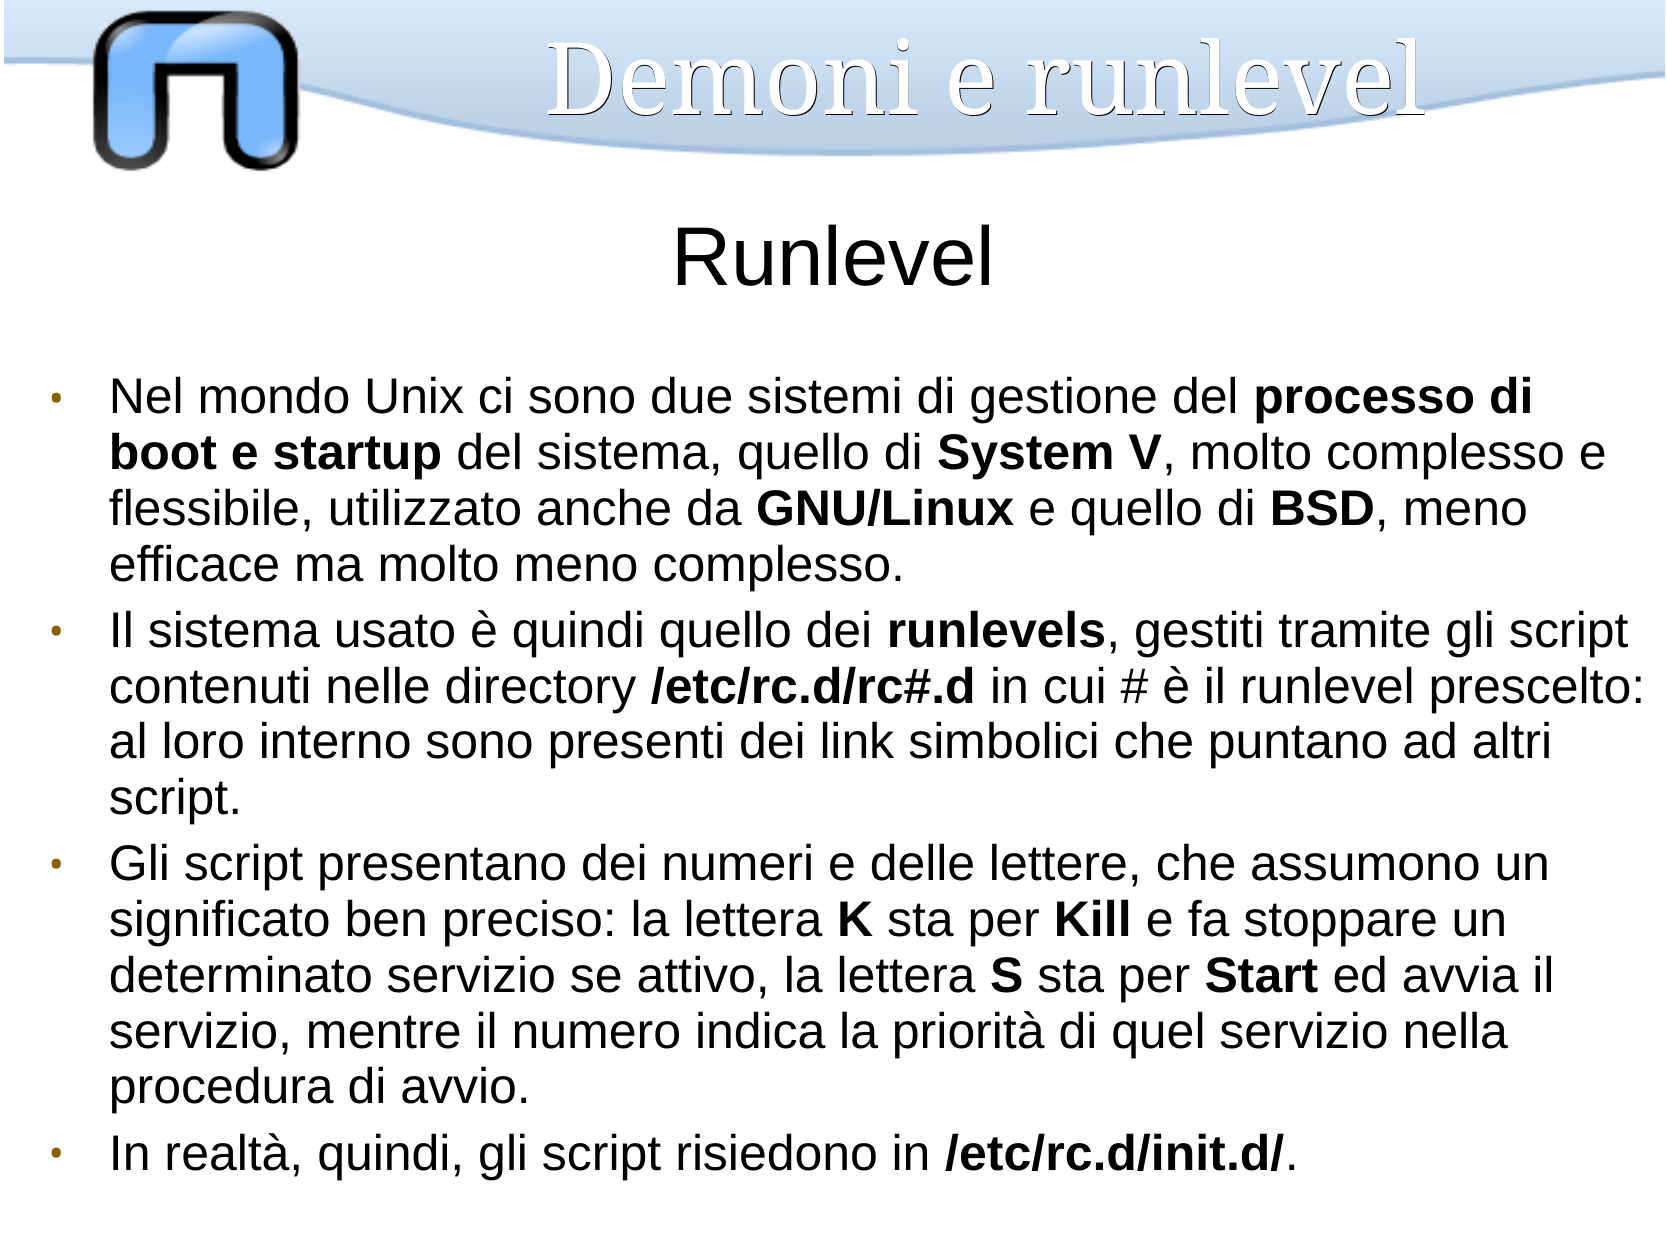

Demoni e runlevel
# Runlevel
Nel mondo Unix ci sono due sistemi di gestione del processo di boot e startup del sistema, quello di System V, molto complesso e flessibile, utilizzato anche da GNU/Linux e quello di BSD, meno efficace ma molto meno complesso.
Il sistema usato è quindi quello dei runlevels, gestiti tramite gli script contenuti nelle directory /etc/rc.d/rc#.d in cui # è il runlevel prescelto: al loro interno sono presenti dei link simbolici che puntano ad altri script.
Gli script presentano dei numeri e delle lettere, che assumono un significato ben preciso: la lettera K sta per Kill e fa stoppare un determinato servizio se attivo, la lettera S sta per Start ed avvia il servizio, mentre il numero indica la priorità di quel servizio nella procedura di avvio.
In realtà, quindi, gli script risiedono in /etc/rc.d/init.d/.